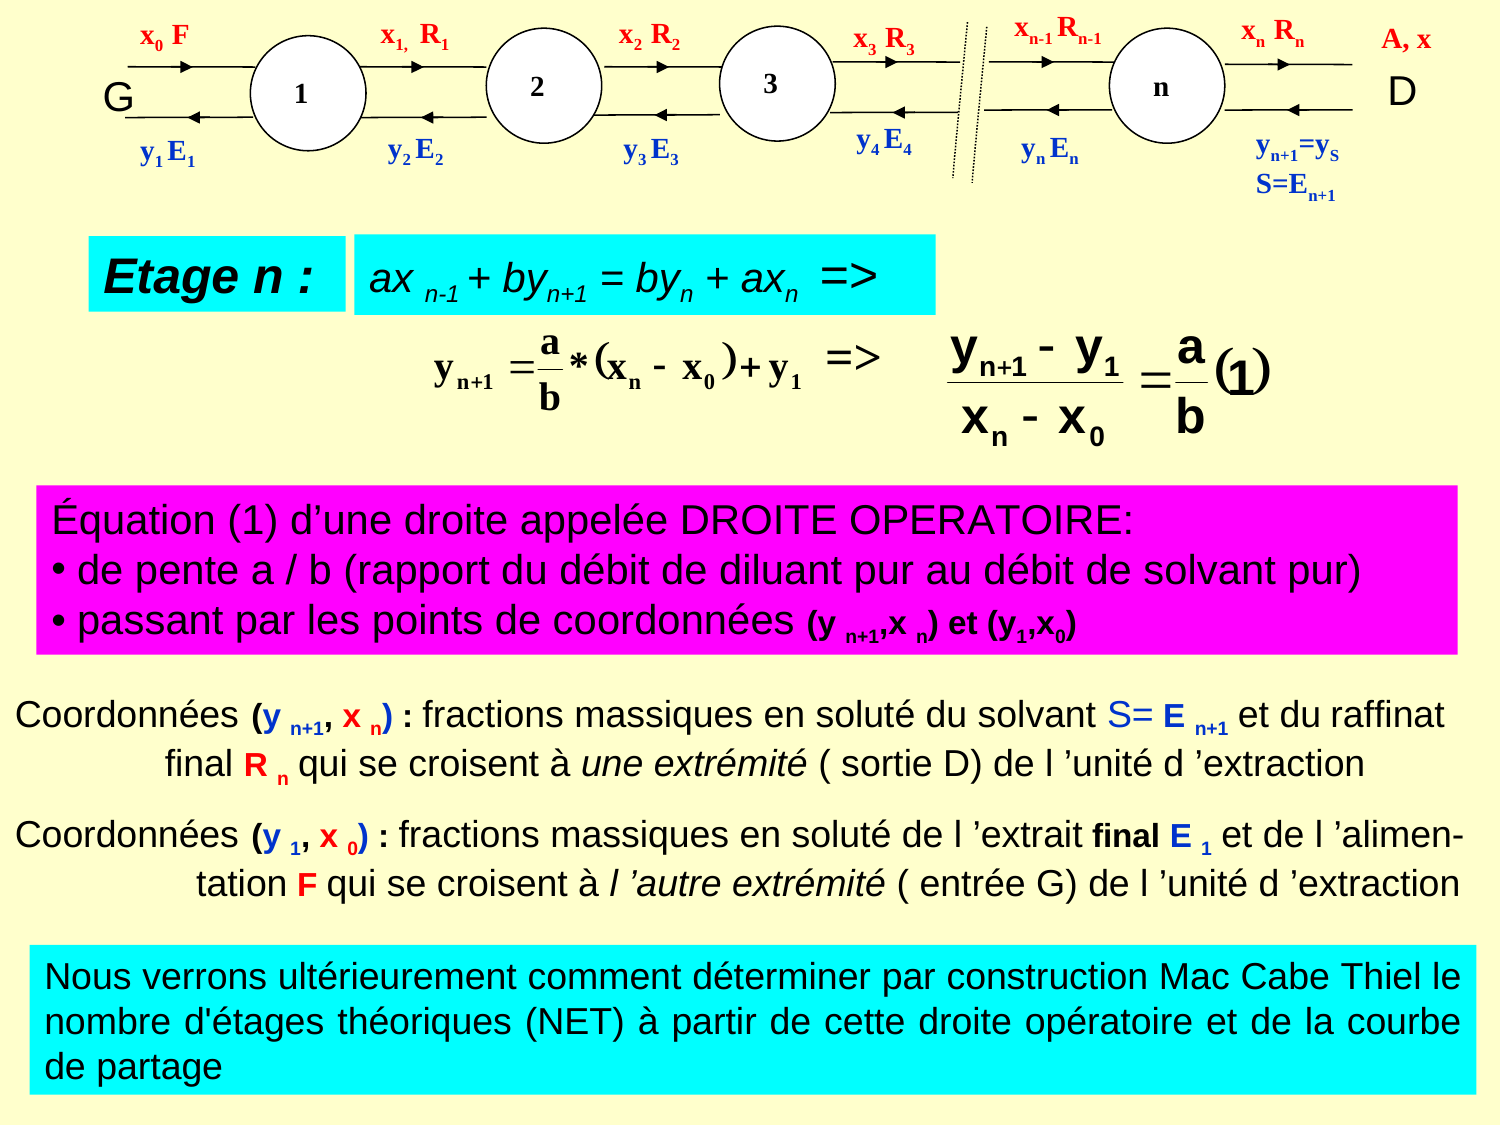

xn-1 Rn-1
yn En
xn Rn
x1, R1
x2 R2
y3 E3
x0 F
x3 R3
y4 E4
A, x
3
2
n
1
yn+1=yS
S=En+1
y2 E2
y1 E1
D
G
ax n-1 + byn+1 = byn + axn	=>
Etage n :
=>
Équation (1) d’une droite appelée DROITE OPERATOIRE:
 de pente a / b (rapport du débit de diluant pur au débit de solvant pur)
 passant par les points de coordonnées (y n+1,x n) et (y1,x0)
Coordonnées (y n+1, x n) : fractions massiques en soluté du solvant S= E n+1 et du raffinat 	final R n qui se croisent à une extrémité ( sortie D) de l ’unité d ’extraction
Coordonnées (y 1, x 0) : fractions massiques en soluté de l ’extrait final E 1 et de l ’alimen-	 tation F qui se croisent à l ’autre extrémité ( entrée G) de l ’unité d ’extraction
Nous verrons ultérieurement comment déterminer par construction Mac Cabe Thiel le nombre d'étages théoriques (NET) à partir de cette droite opératoire et de la courbe de partage